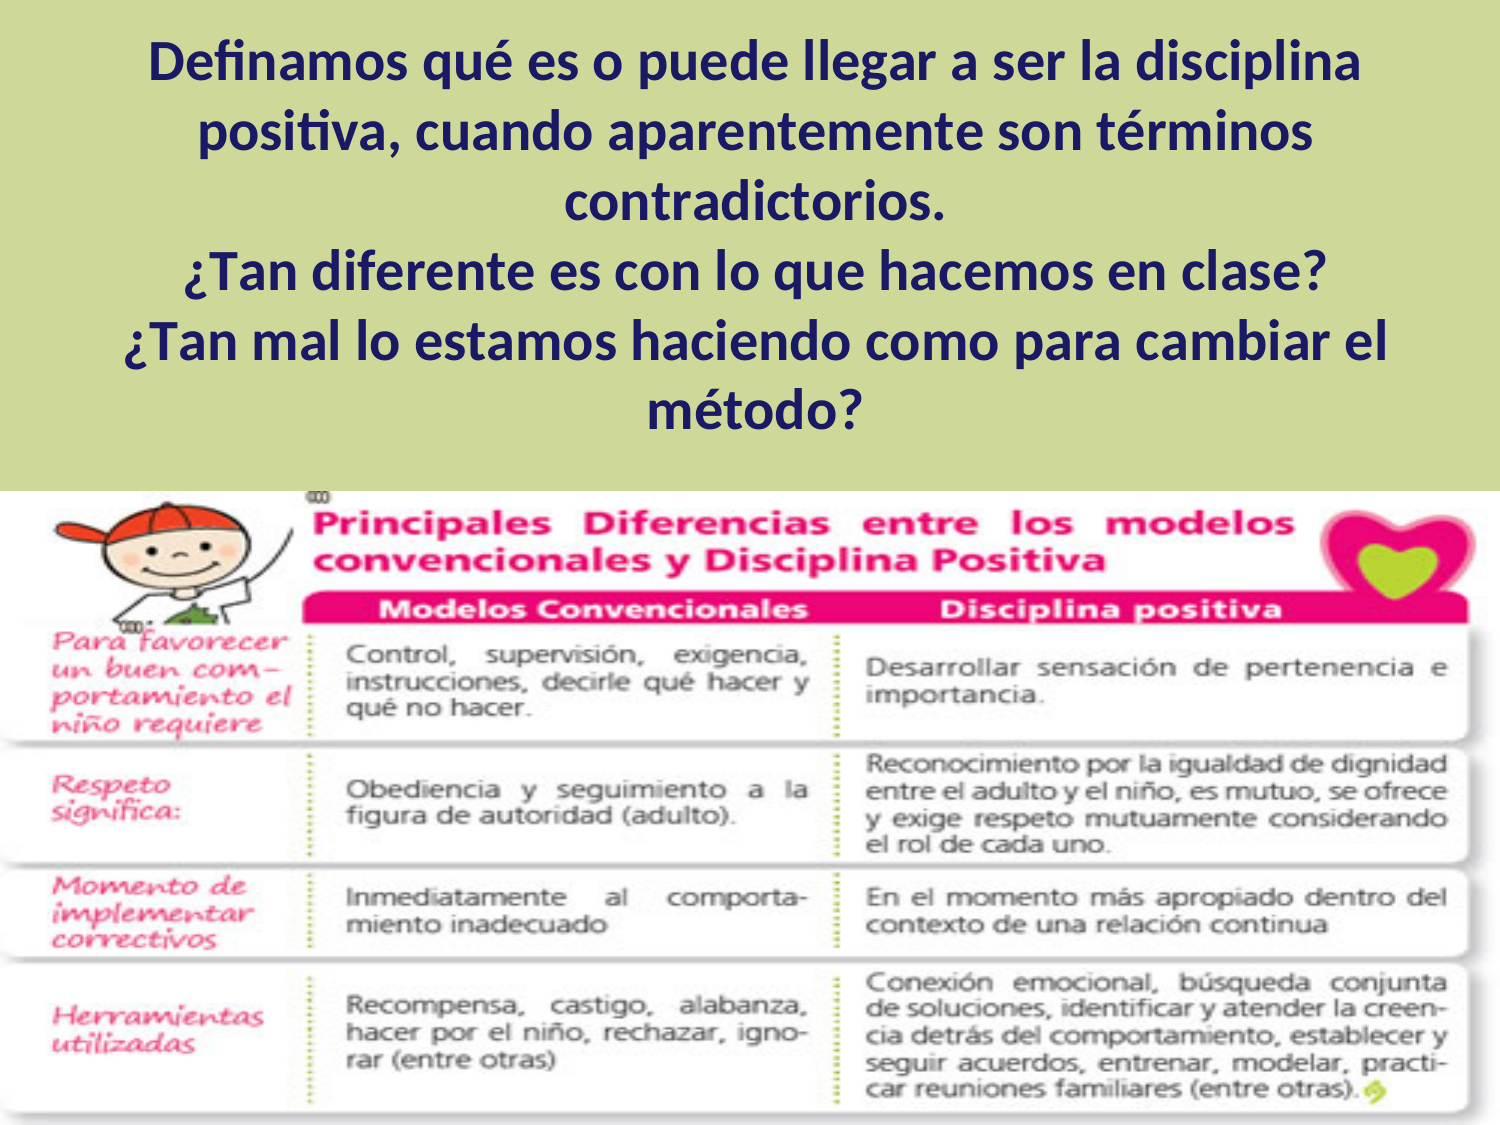

# Definamos qué es o puede llegar a ser la disciplina positiva, cuando aparentemente son términos contradictorios. ¿Tan diferente es con lo que hacemos en clase? ¿Tan mal lo estamos haciendo como para cambiar el método?